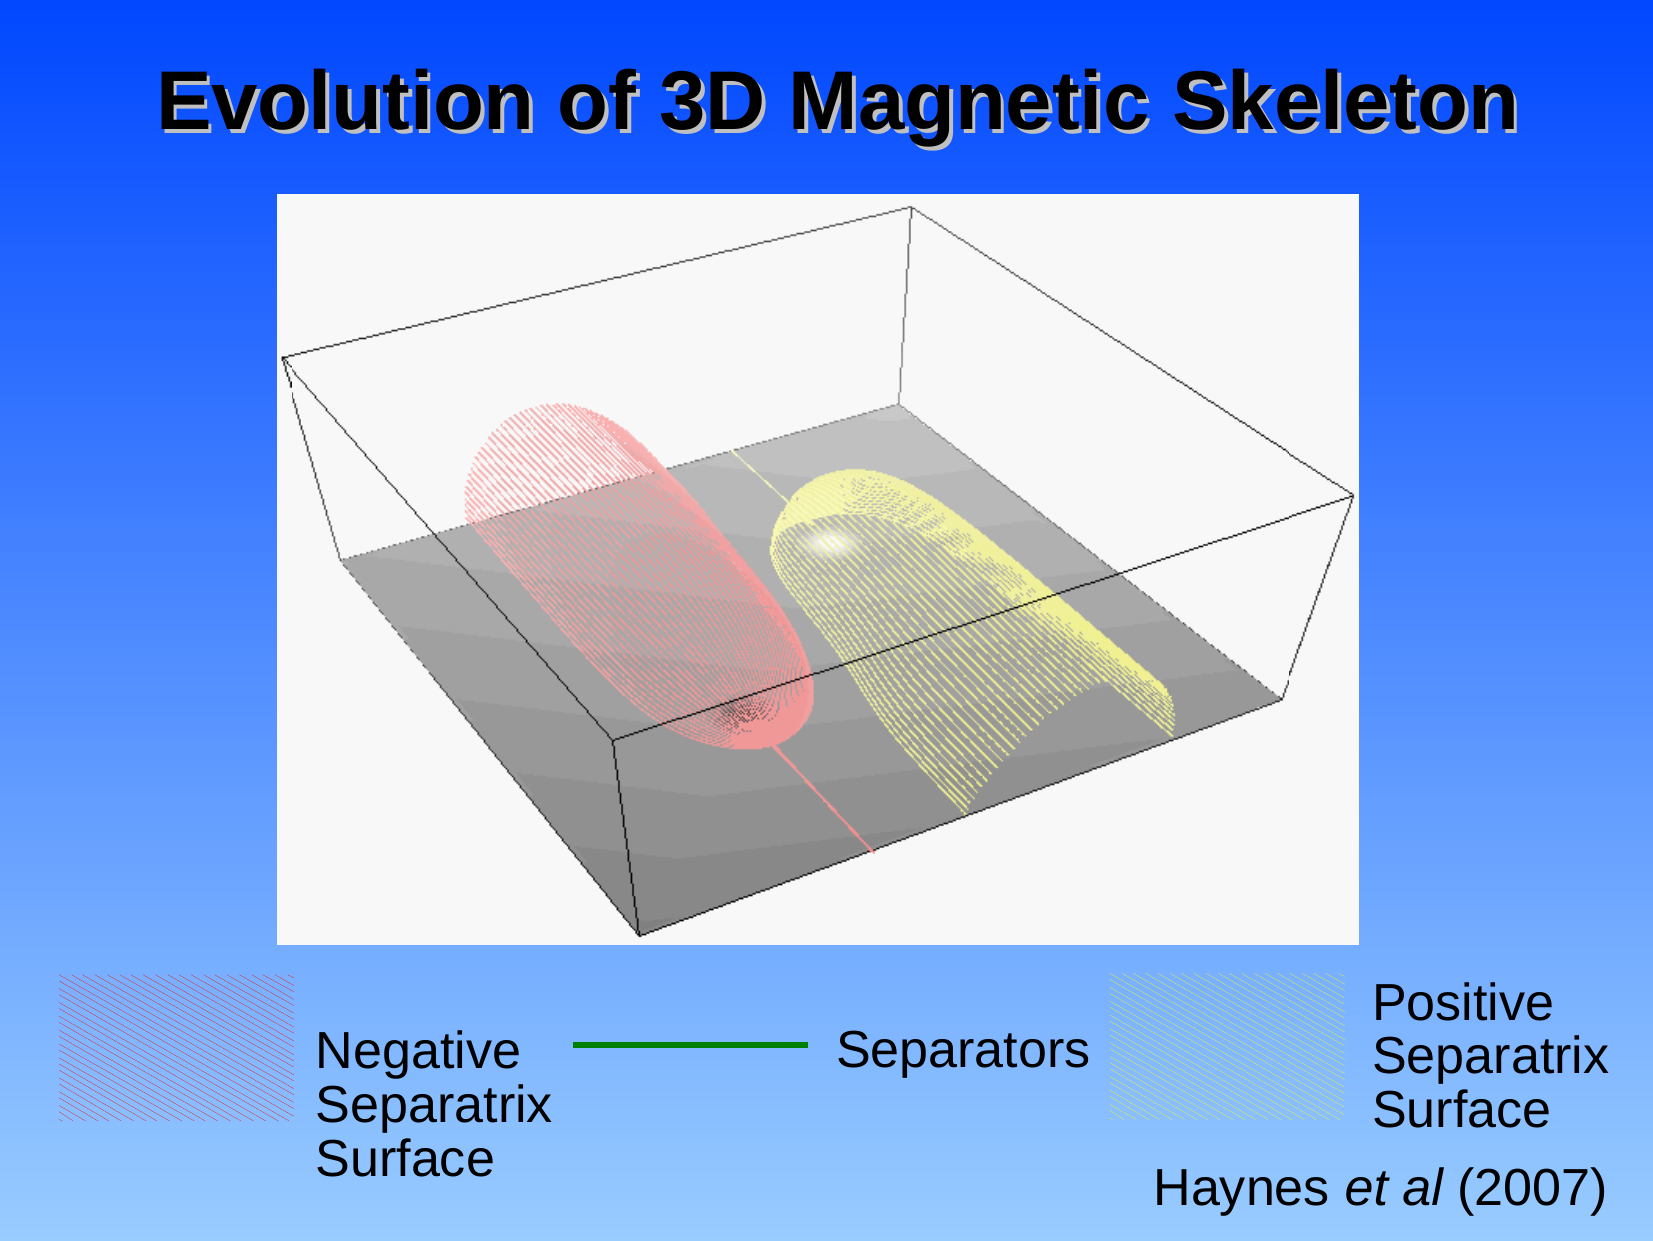

# Evolution of 3D Magnetic Skeleton
Positive
Separatrix
Surface
Separators
Negative
Separatrix
Surface
Haynes et al (2007)